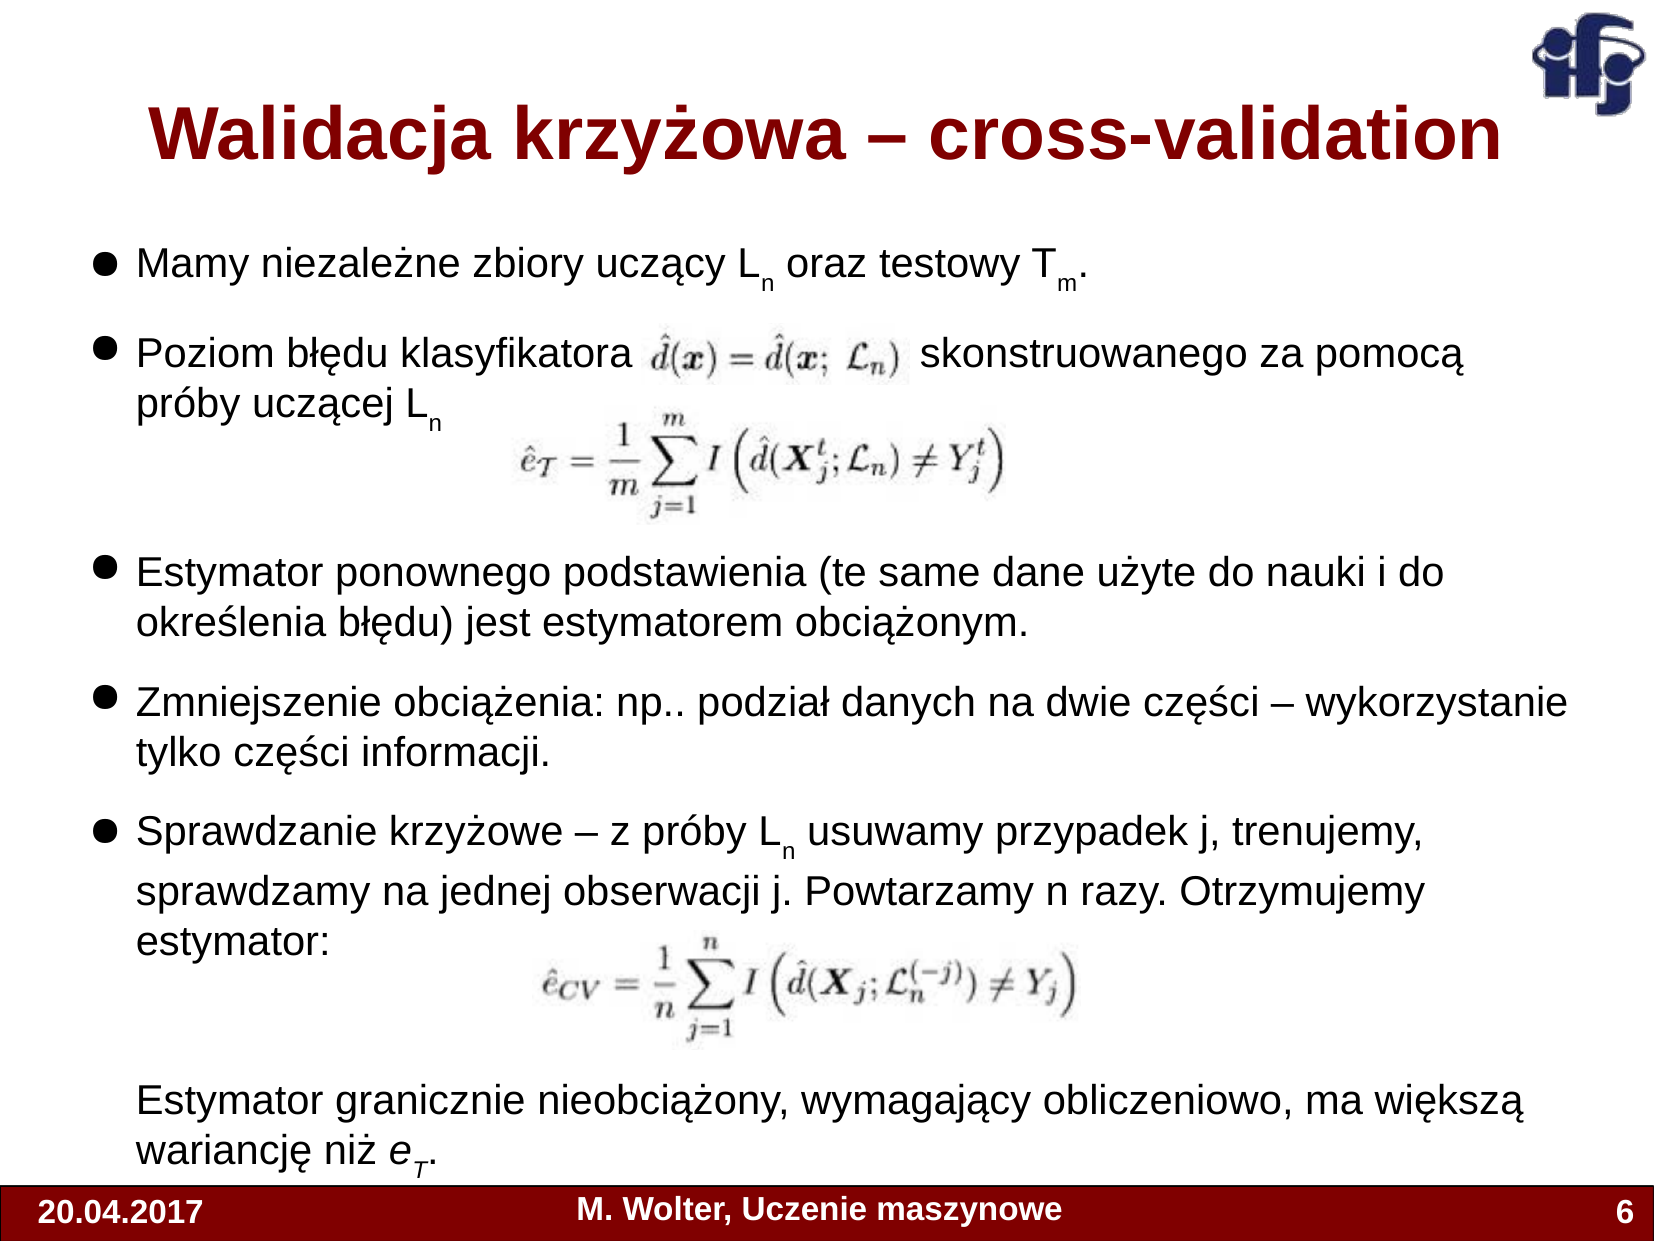

# Walidacja krzyżowa – cross-validation
Mamy niezależne zbiory uczący Ln oraz testowy Tm.
Poziom błędu klasyfikatora skonstruowanego za pomocą próby uczącej Ln
Estymator ponownego podstawienia (te same dane użyte do nauki i do określenia błędu) jest estymatorem obciążonym.
Zmniejszenie obciążenia: np.. podział danych na dwie części – wykorzystanie tylko części informacji.
Sprawdzanie krzyżowe – z próby Ln usuwamy przypadek j, trenujemy, sprawdzamy na jednej obserwacji j. Powtarzamy n razy. Otrzymujemy estymator:
Estymator granicznie nieobciążony, wymagający obliczeniowo, ma większą wariancję niż eT.
9.03.2017
Machine Learning, M. Wolter